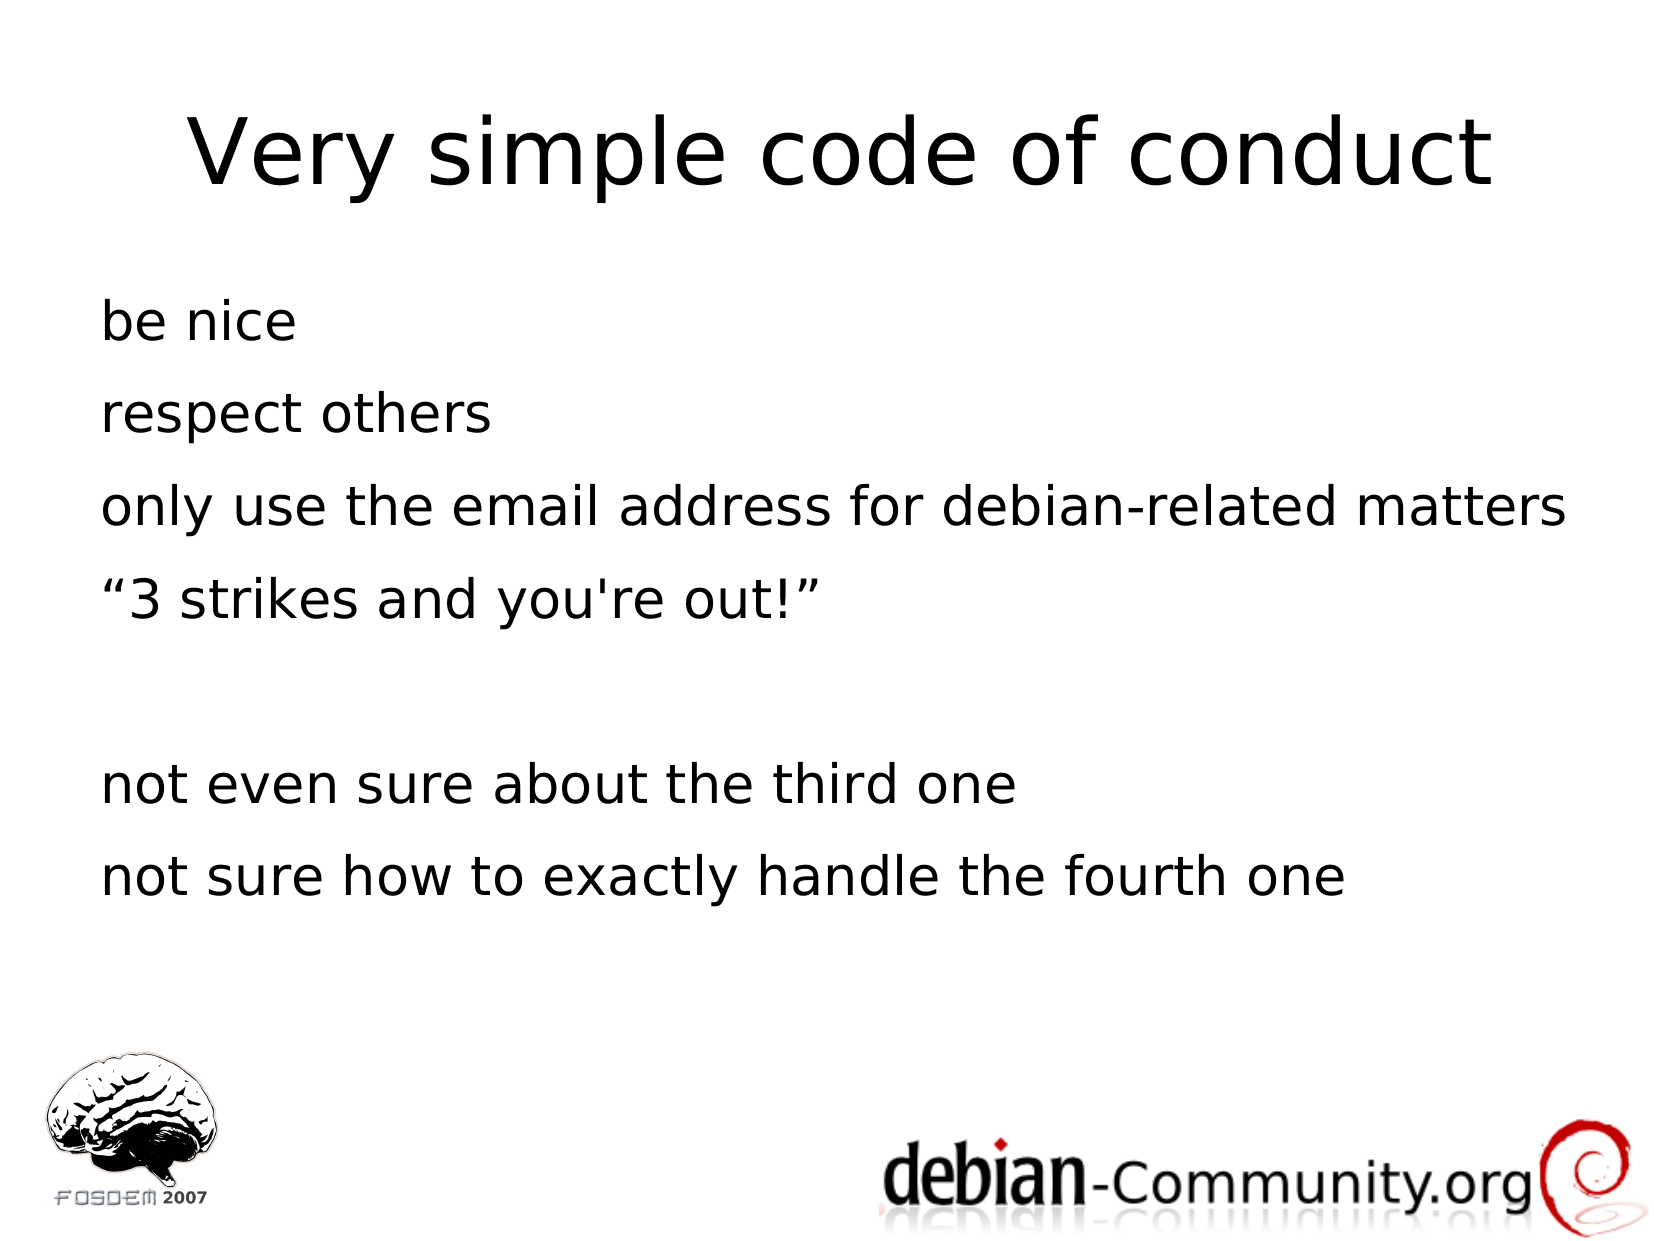

# Very simple code of conduct
be nice
respect others
only use the email address for debian-related matters
“3 strikes and you're out!”
not even sure about the third one
not sure how to exactly handle the fourth one